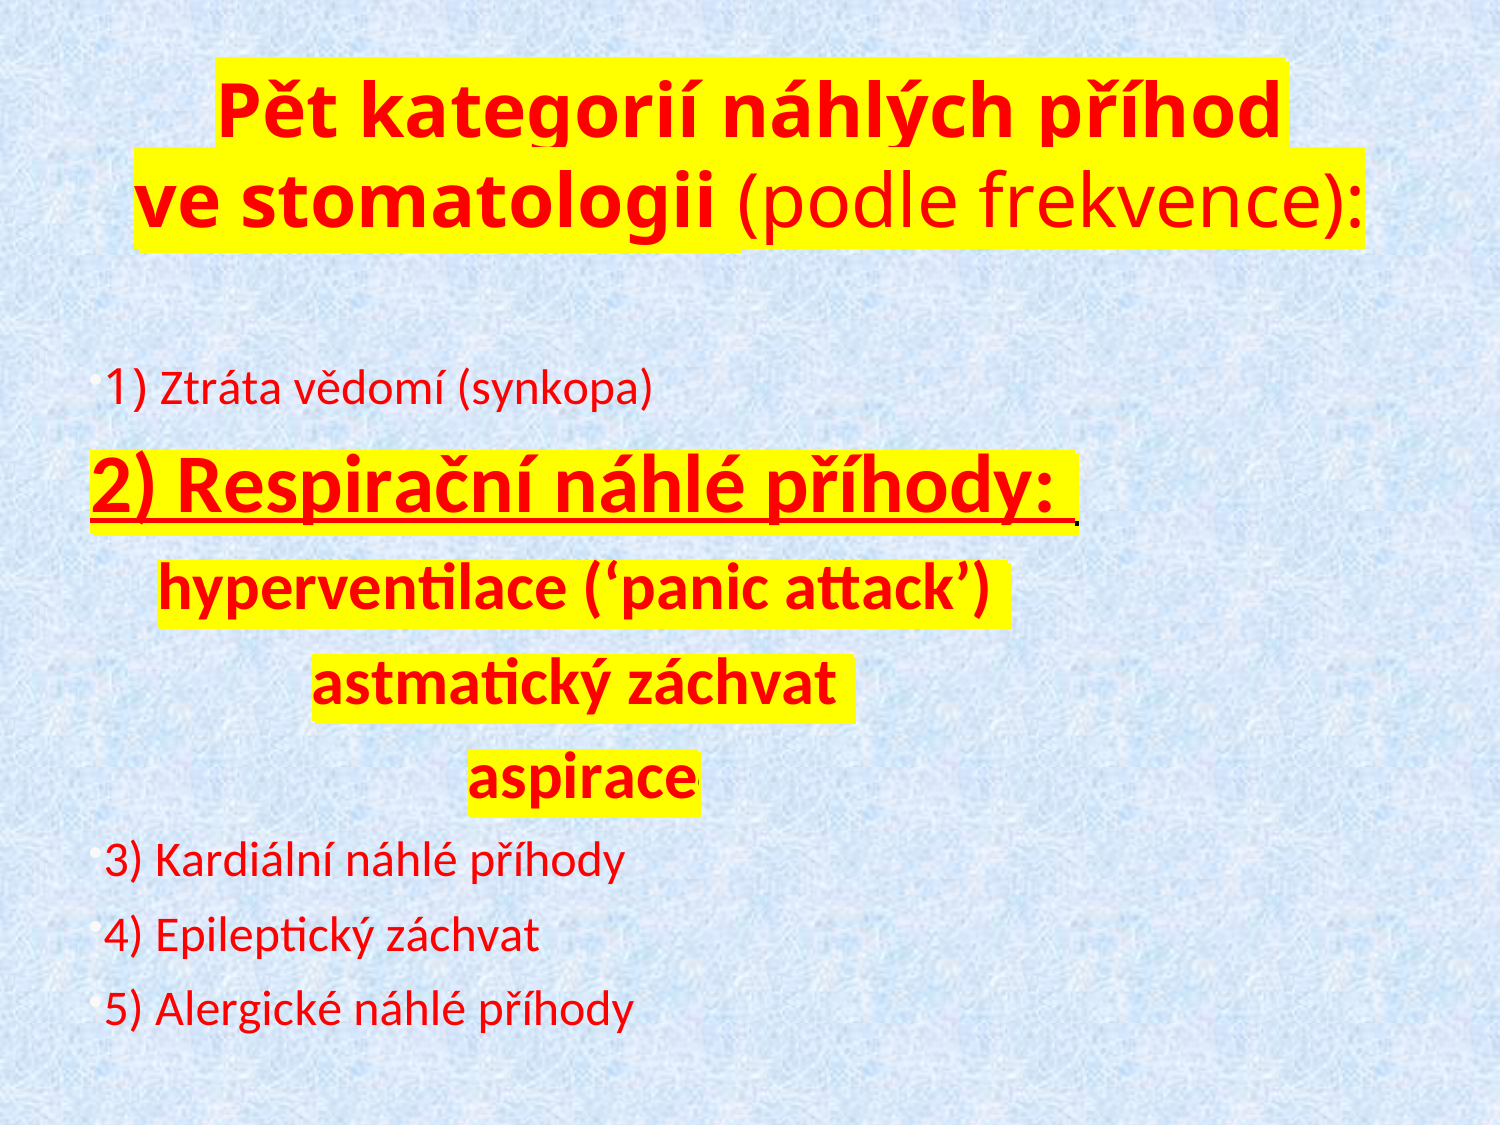

# Pět kategorií náhlých příhod ve stomatologii (podle frekvence):
1) Ztráta vědomí (synkopa)
2) Respirační náhlé příhody:
hyperventilace (‘panic attack’)
astmatický záchvat
aspirace
3) Kardiální náhlé příhody
4) Epileptický záchvat
5) Alergické náhlé příhody